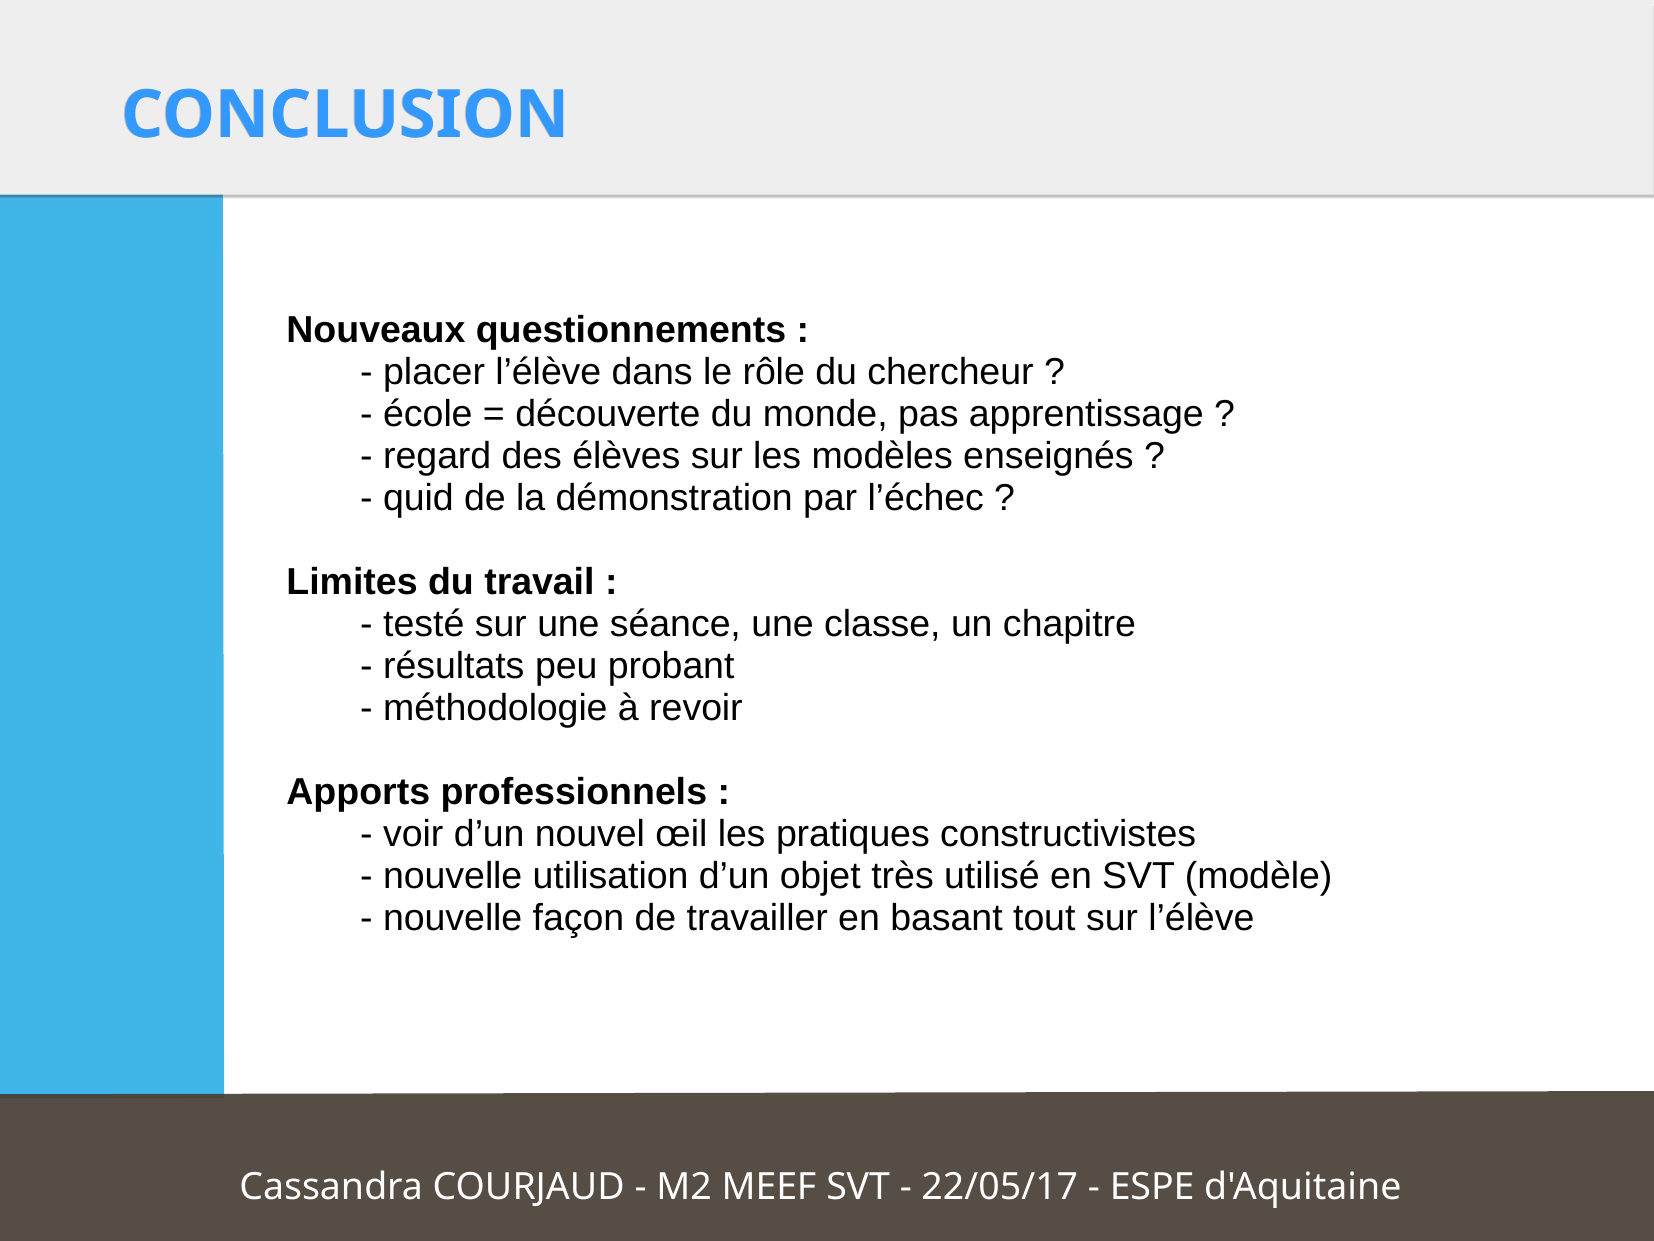

CONCLUSION
Nouveaux questionnements :
	- placer l’élève dans le rôle du chercheur ?
	- école = découverte du monde, pas apprentissage ?
	- regard des élèves sur les modèles enseignés ?
	- quid de la démonstration par l’échec ?
Limites du travail :
	- testé sur une séance, une classe, un chapitre
	- résultats peu probant
	- méthodologie à revoir
Apports professionnels :
	- voir d’un nouvel œil les pratiques constructivistes
	- nouvelle utilisation d’un objet très utilisé en SVT (modèle)
	- nouvelle façon de travailler en basant tout sur l’élève
Cassandra COURJAUD - M2 MEEF SVT - 22/05/17 - ESPE d'Aquitaine